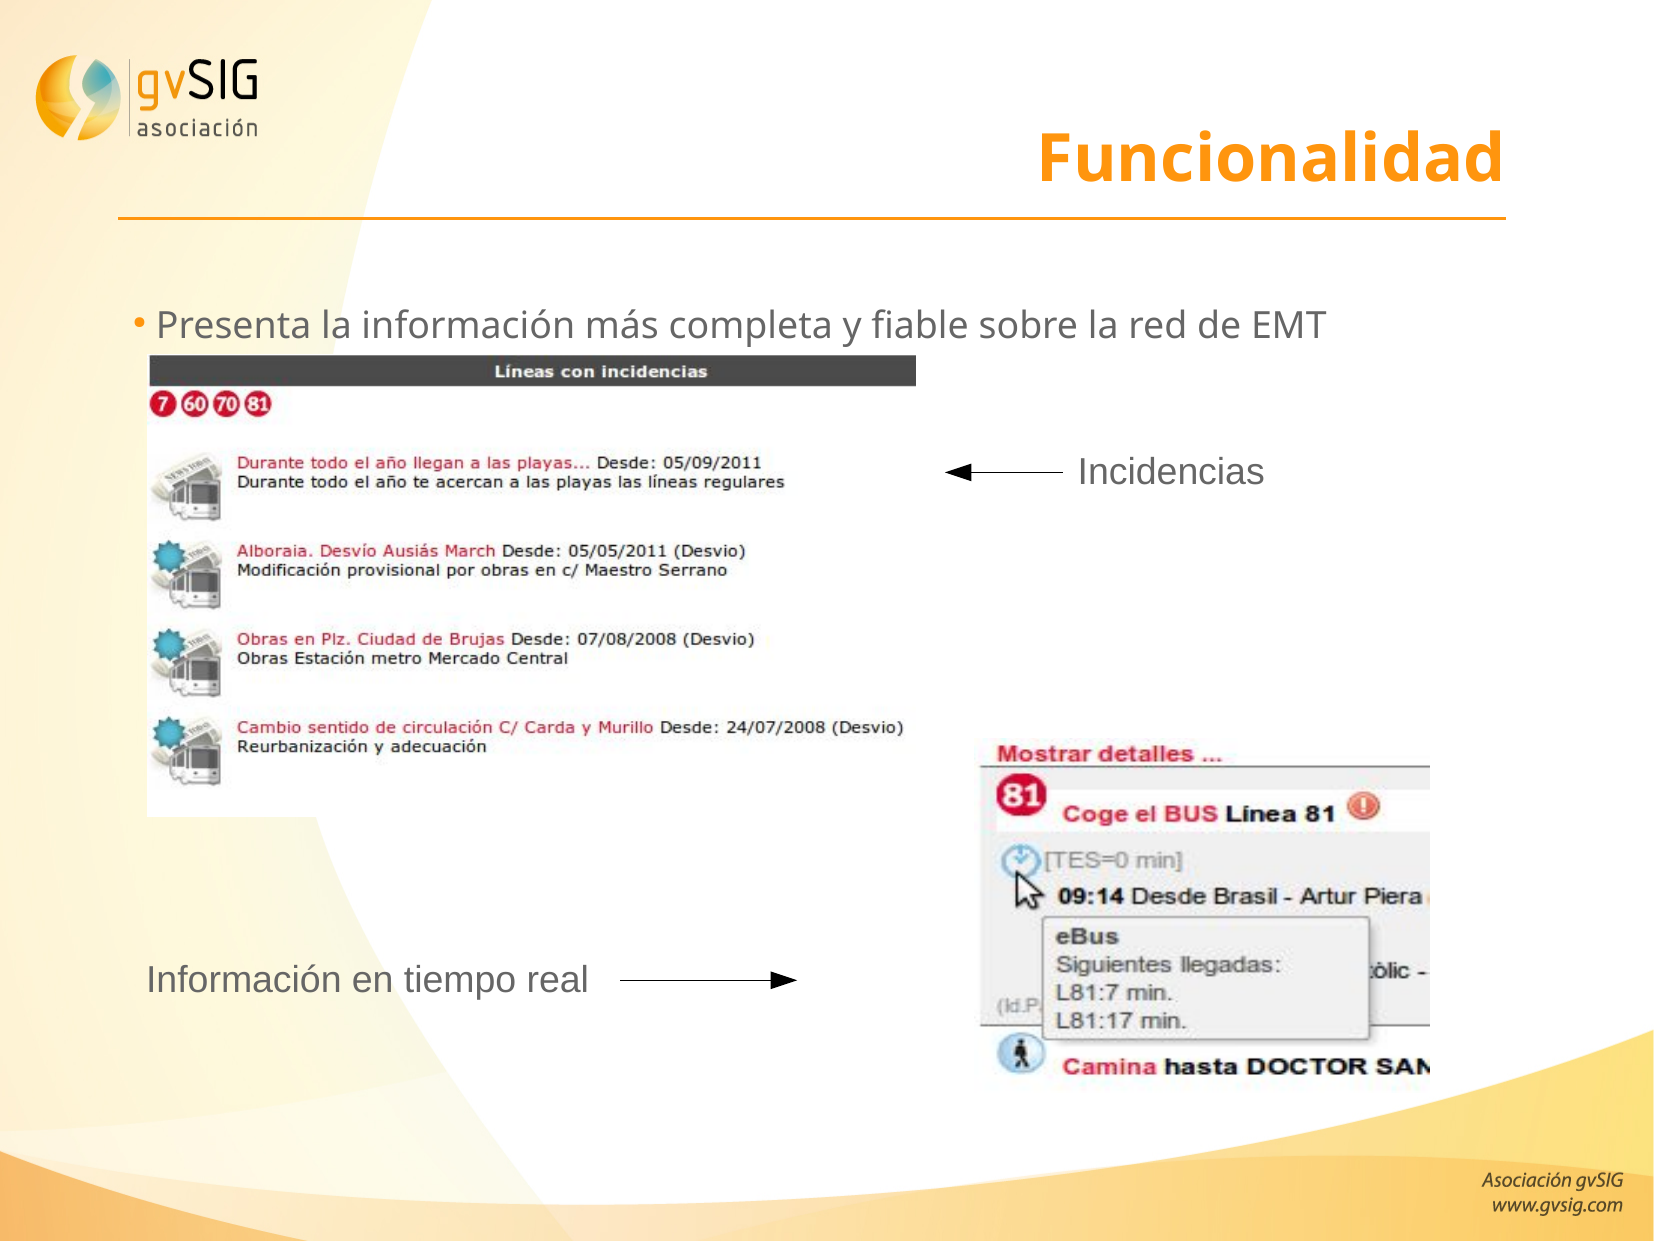

# Funcionalidad
 Presenta la información más completa y fiable sobre la red de EMT
Incidencias
Información en tiempo real